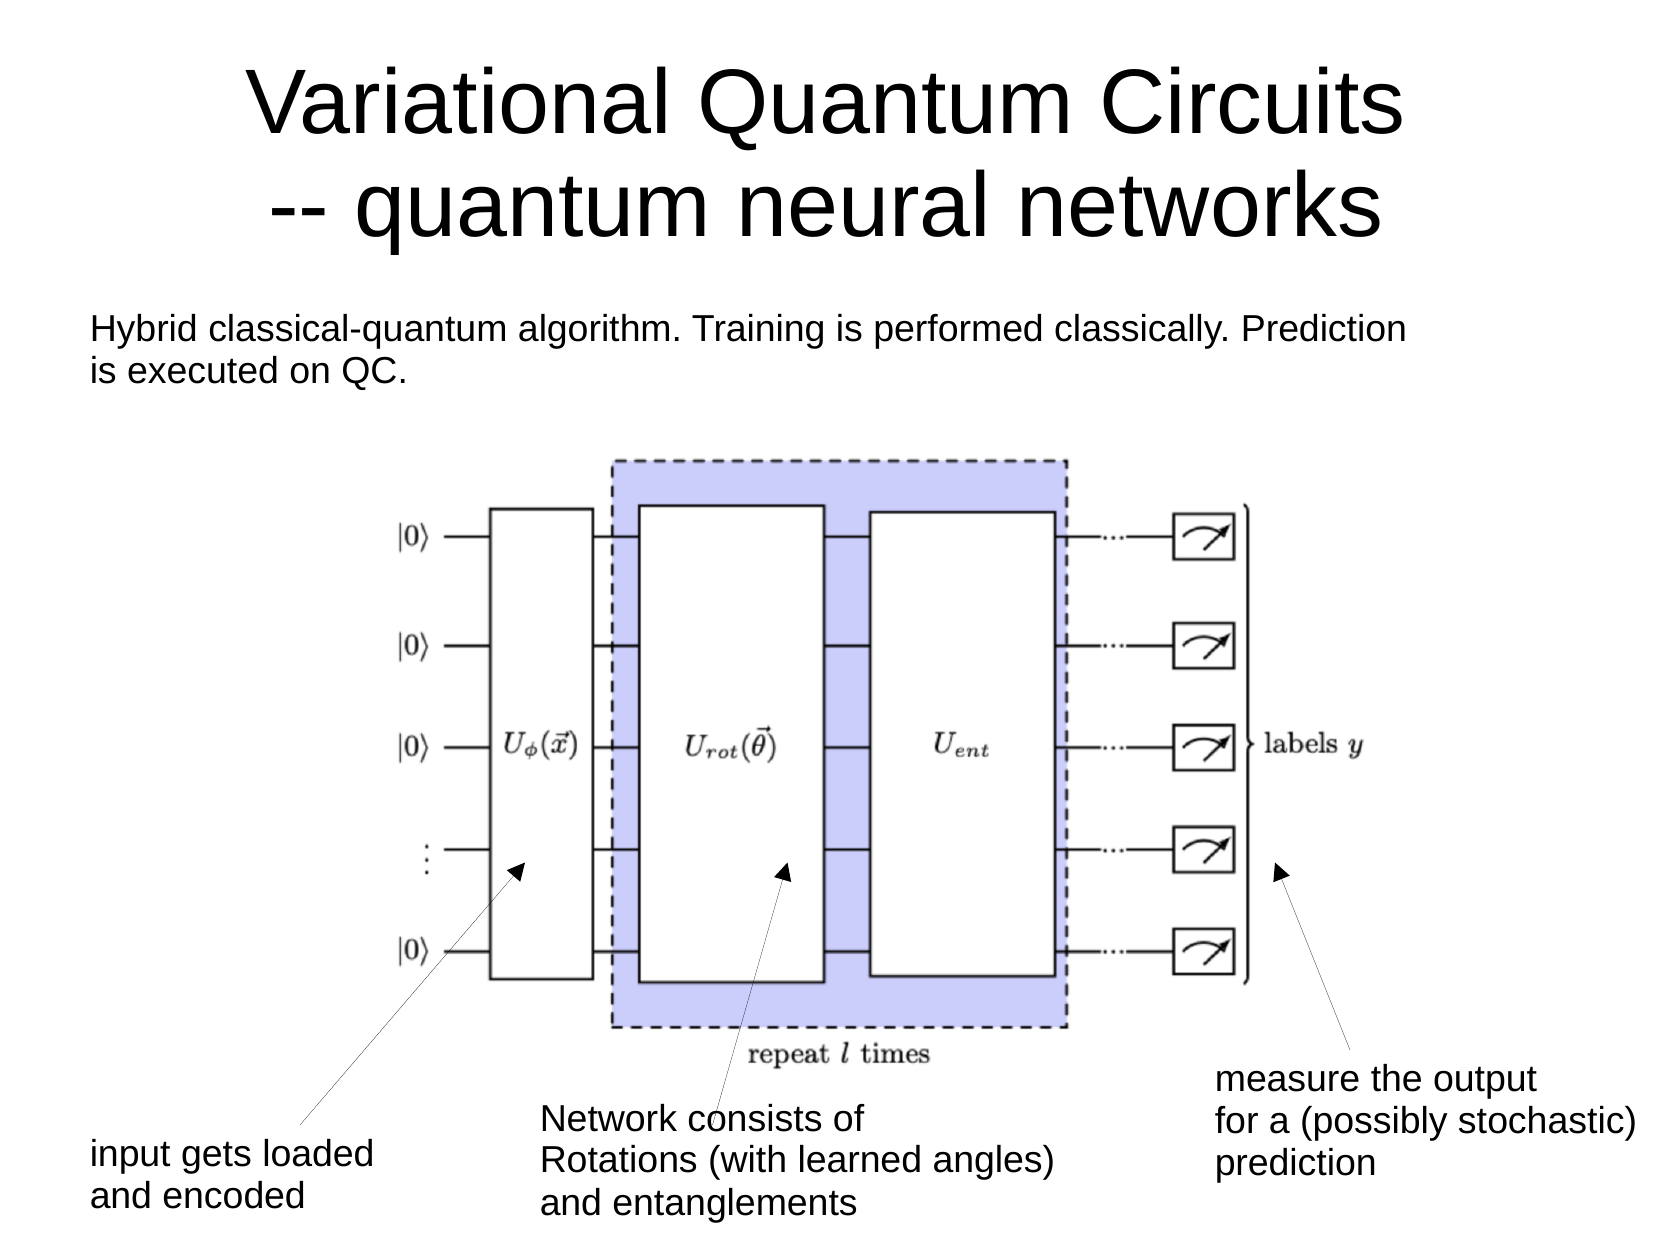

# Variational Quantum Circuits -- quantum neural networks
Hybrid classical-quantum algorithm. Training is performed classically. Prediction
is executed on QC.
measure the output
for a (possibly stochastic) prediction
Network consists of
Rotations (with learned angles) and entanglements
input gets loaded
and encoded